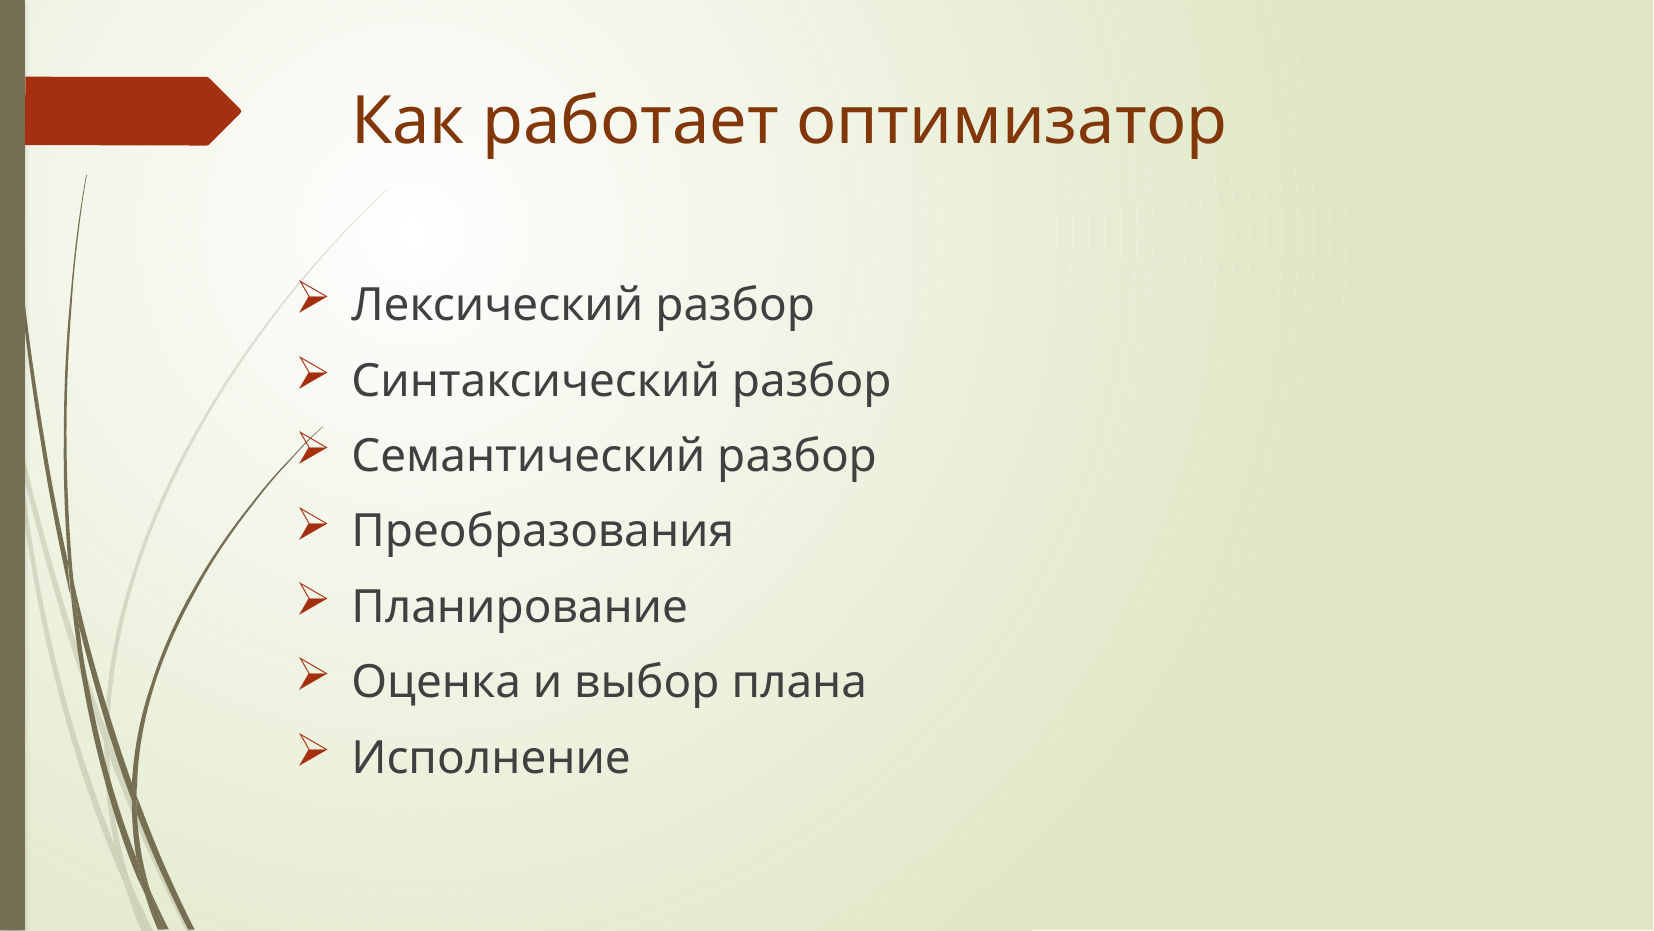

# Как работает оптимизатор
Лексический разбор
Синтаксический разбор
Семантический разбор
Преобразования
Планирование
Оценка и выбор плана
Исполнение